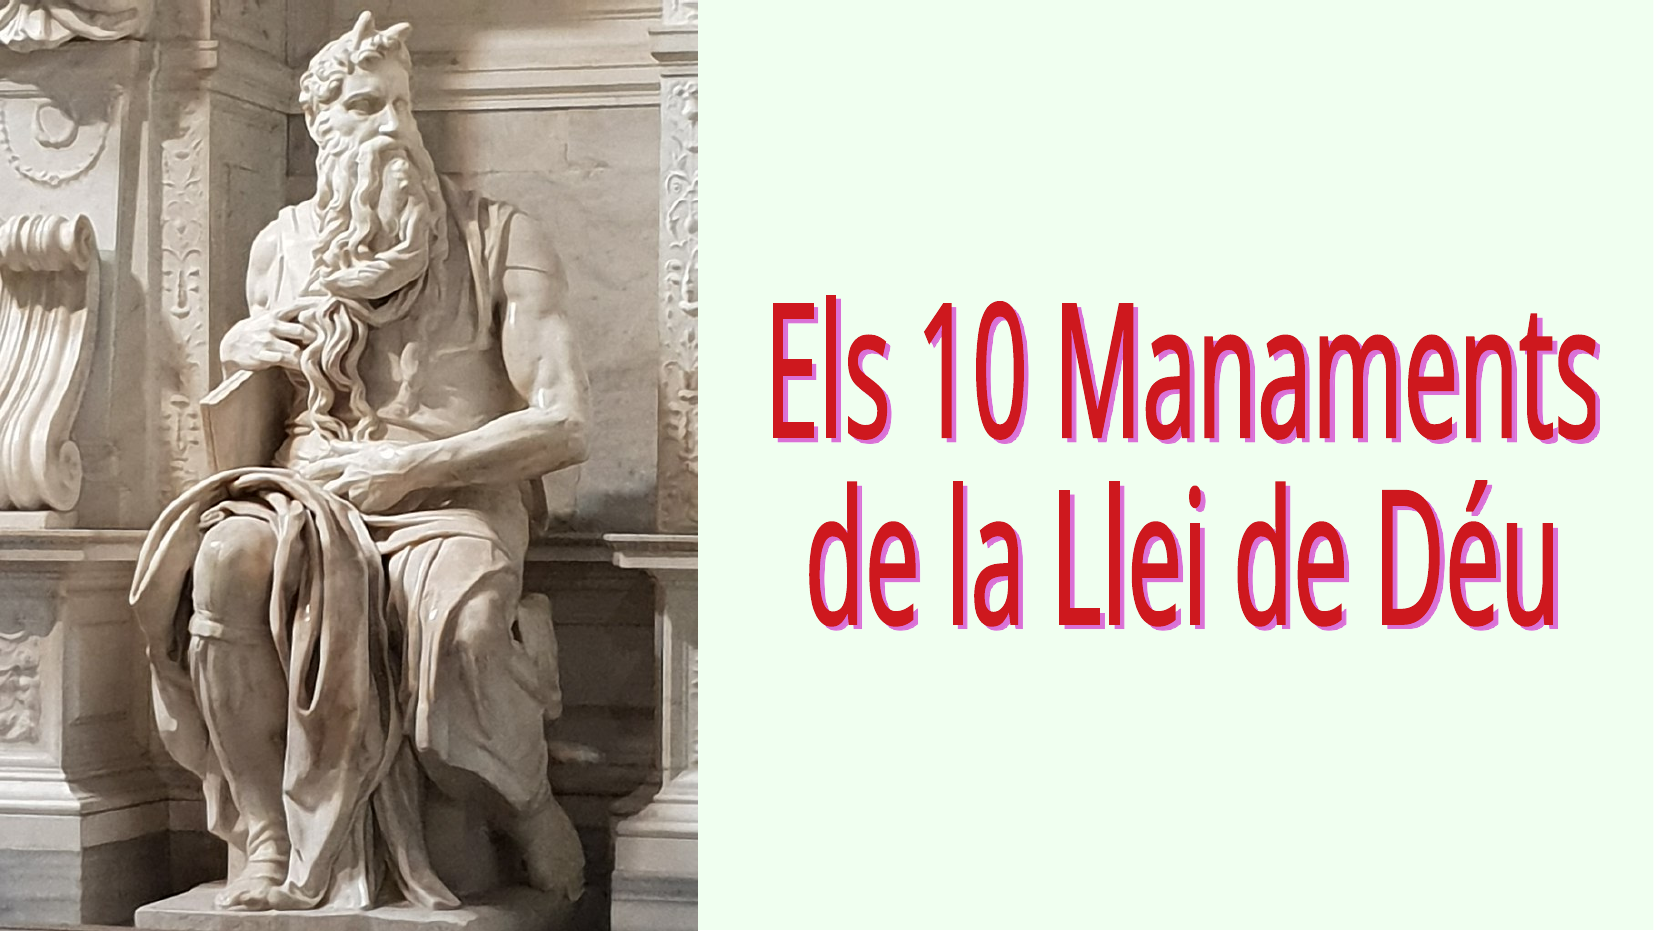

Els 10 Manaments
de la Llei de Déu